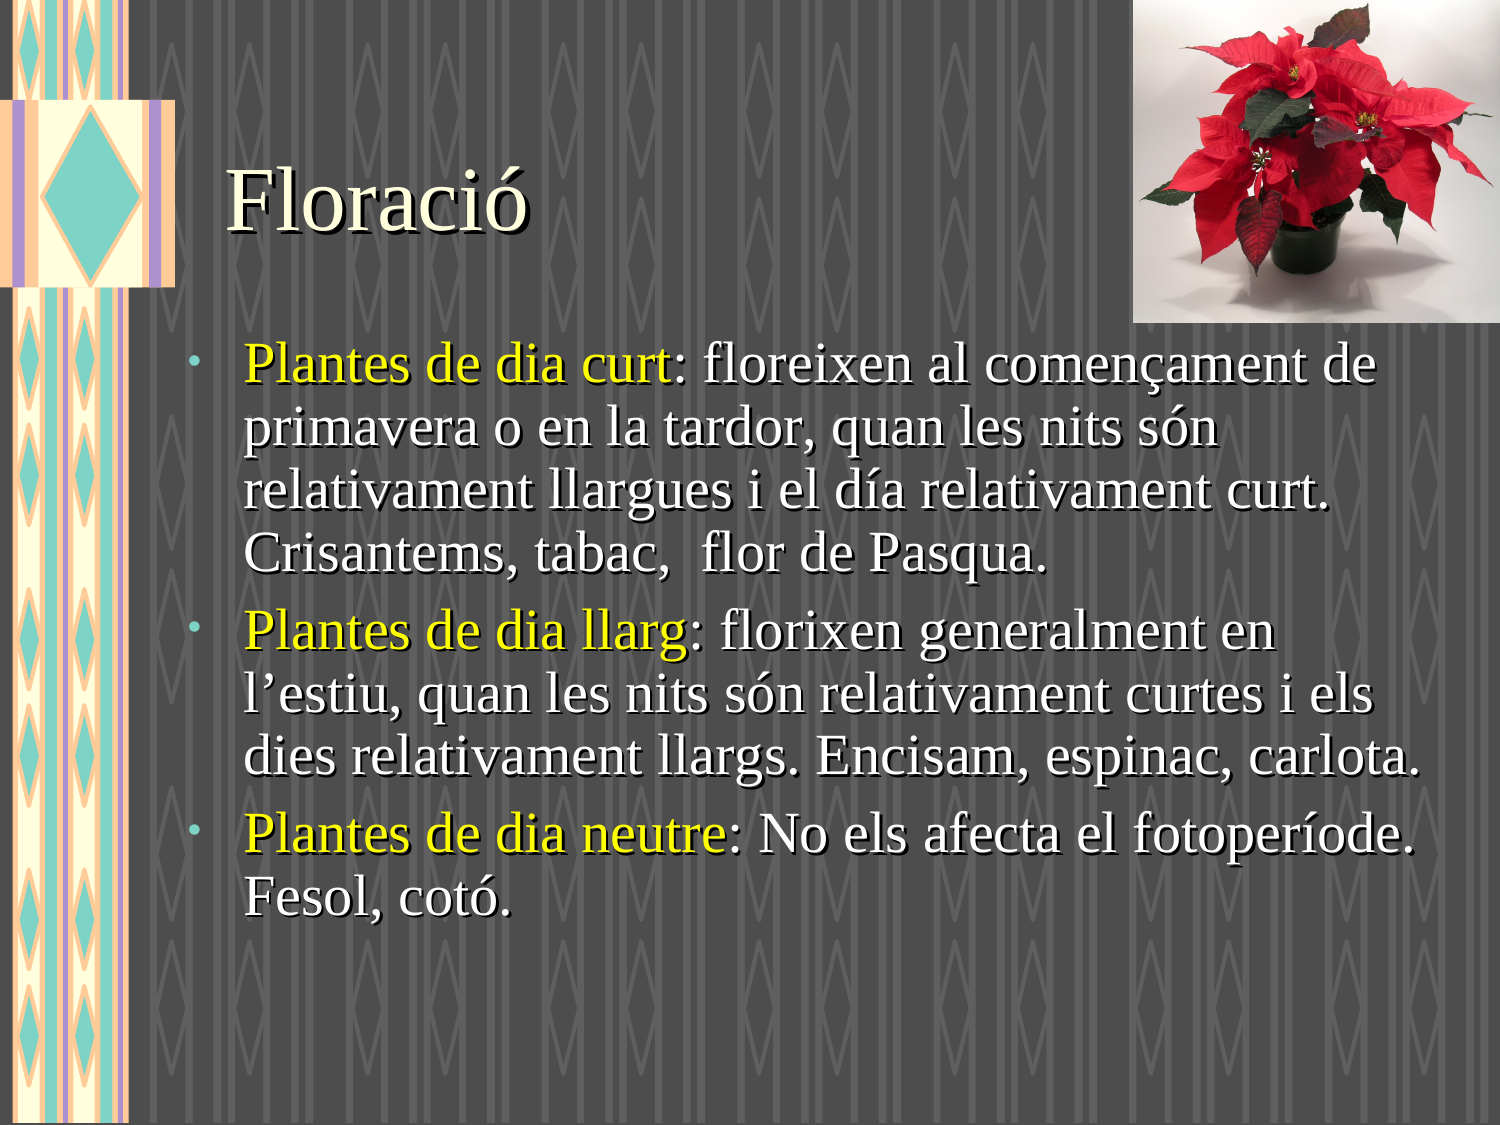

# Floració
Plantes de dia curt: floreixen al començament de primavera o en la tardor, quan les nits són relativament llargues i el día relativament curt. Crisantems, tabac, flor de Pasqua.
Plantes de dia llarg: florixen generalment en l’estiu, quan les nits són relativament curtes i els dies relativament llargs. Encisam, espinac, carlota.
Plantes de dia neutre: No els afecta el fotoperíode. Fesol, cotó.